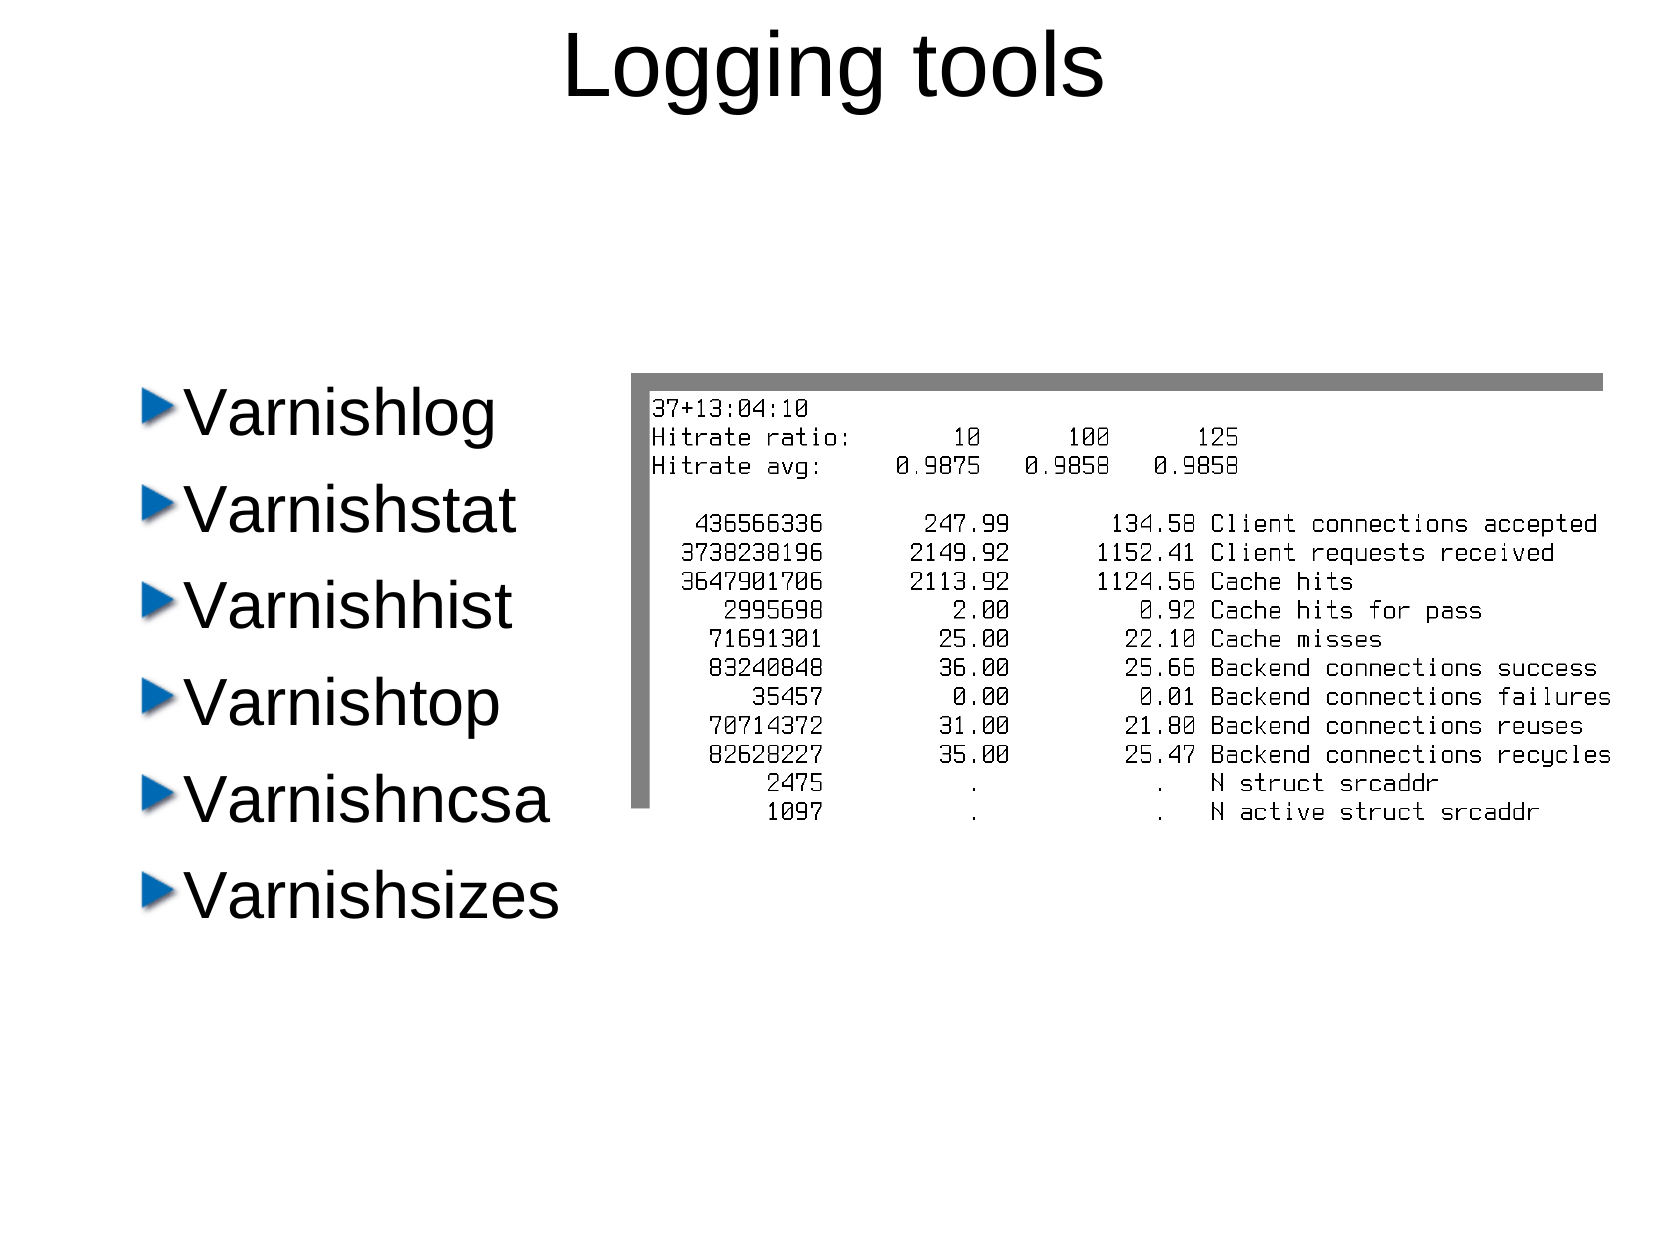

# Logging tools
Varnishlog
Varnishstat
Varnishhist
Varnishtop
Varnishncsa
Varnishsizes